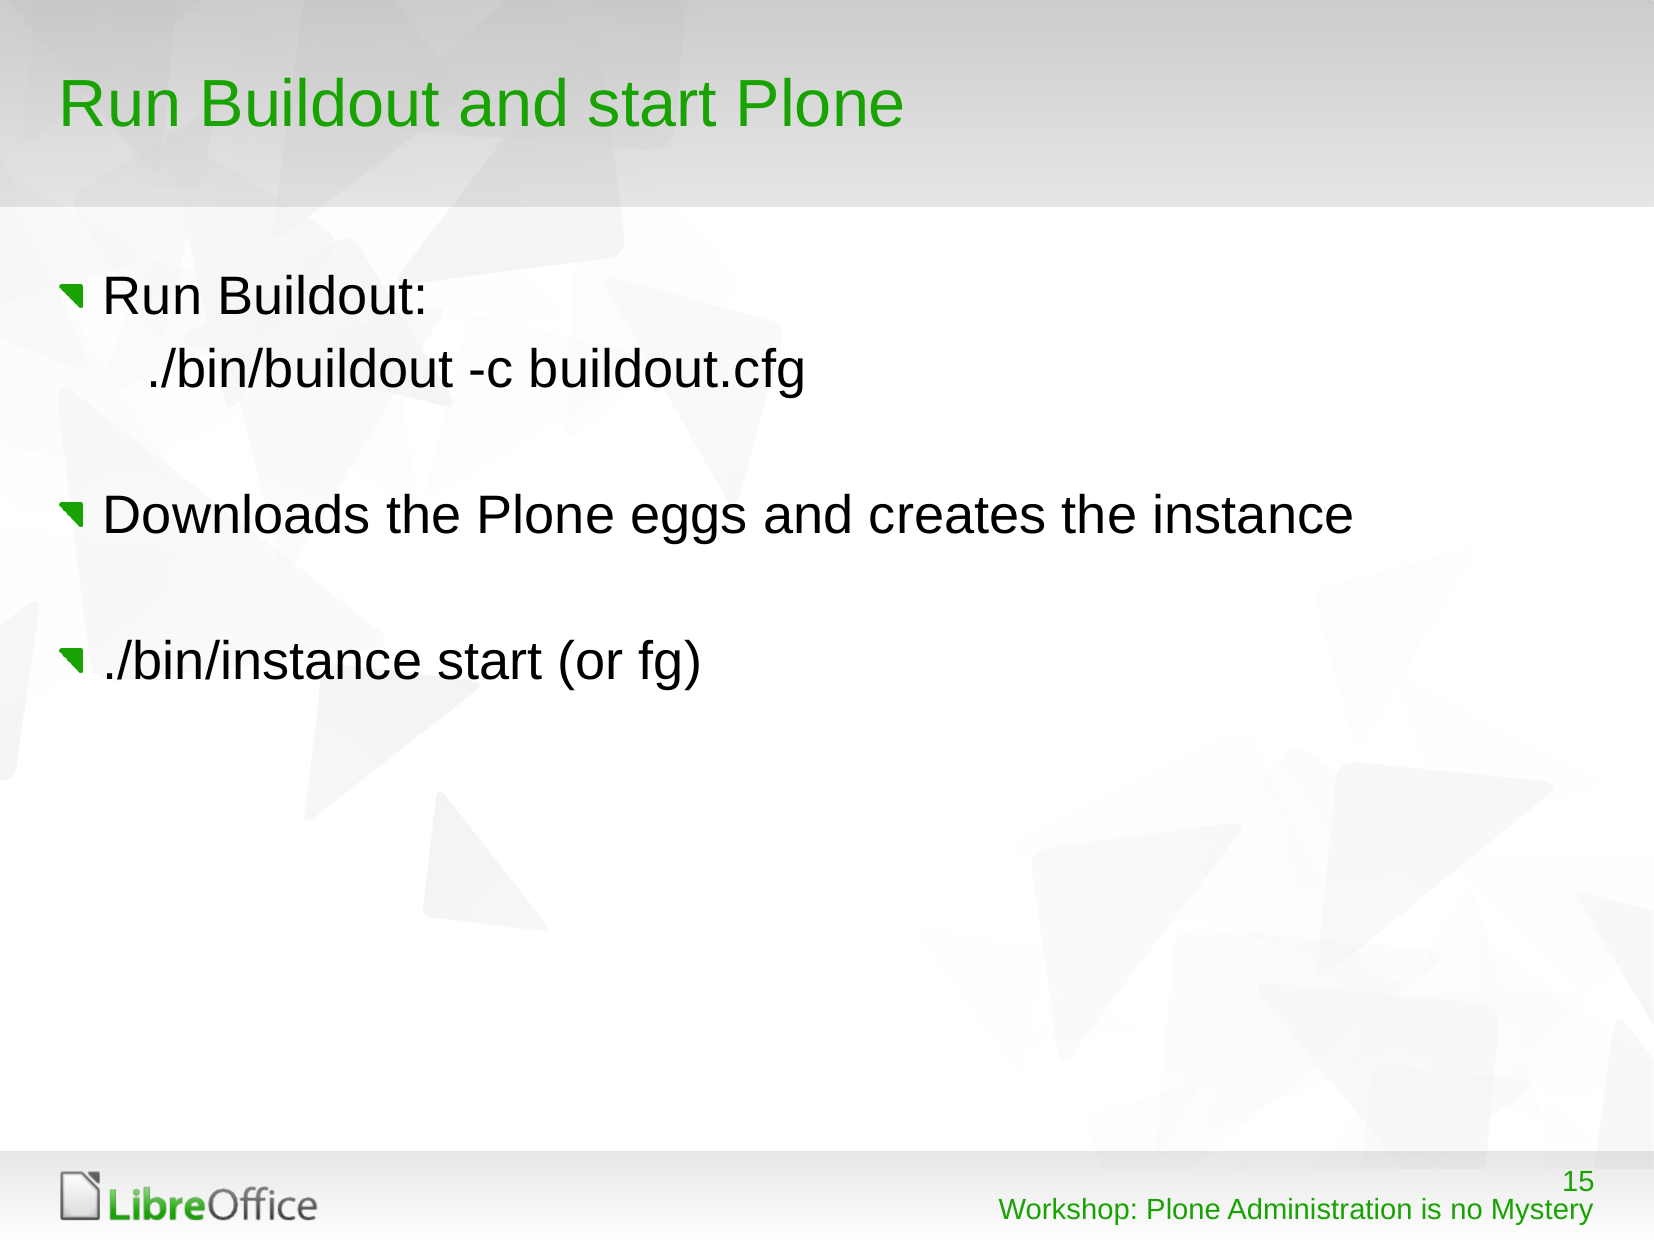

# Run Buildout and start Plone
Run Buildout:
./bin/buildout -c buildout.cfg
Downloads the Plone eggs and creates the instance
./bin/instance start (or fg)
15
Workshop: Plone Administration is no Mystery